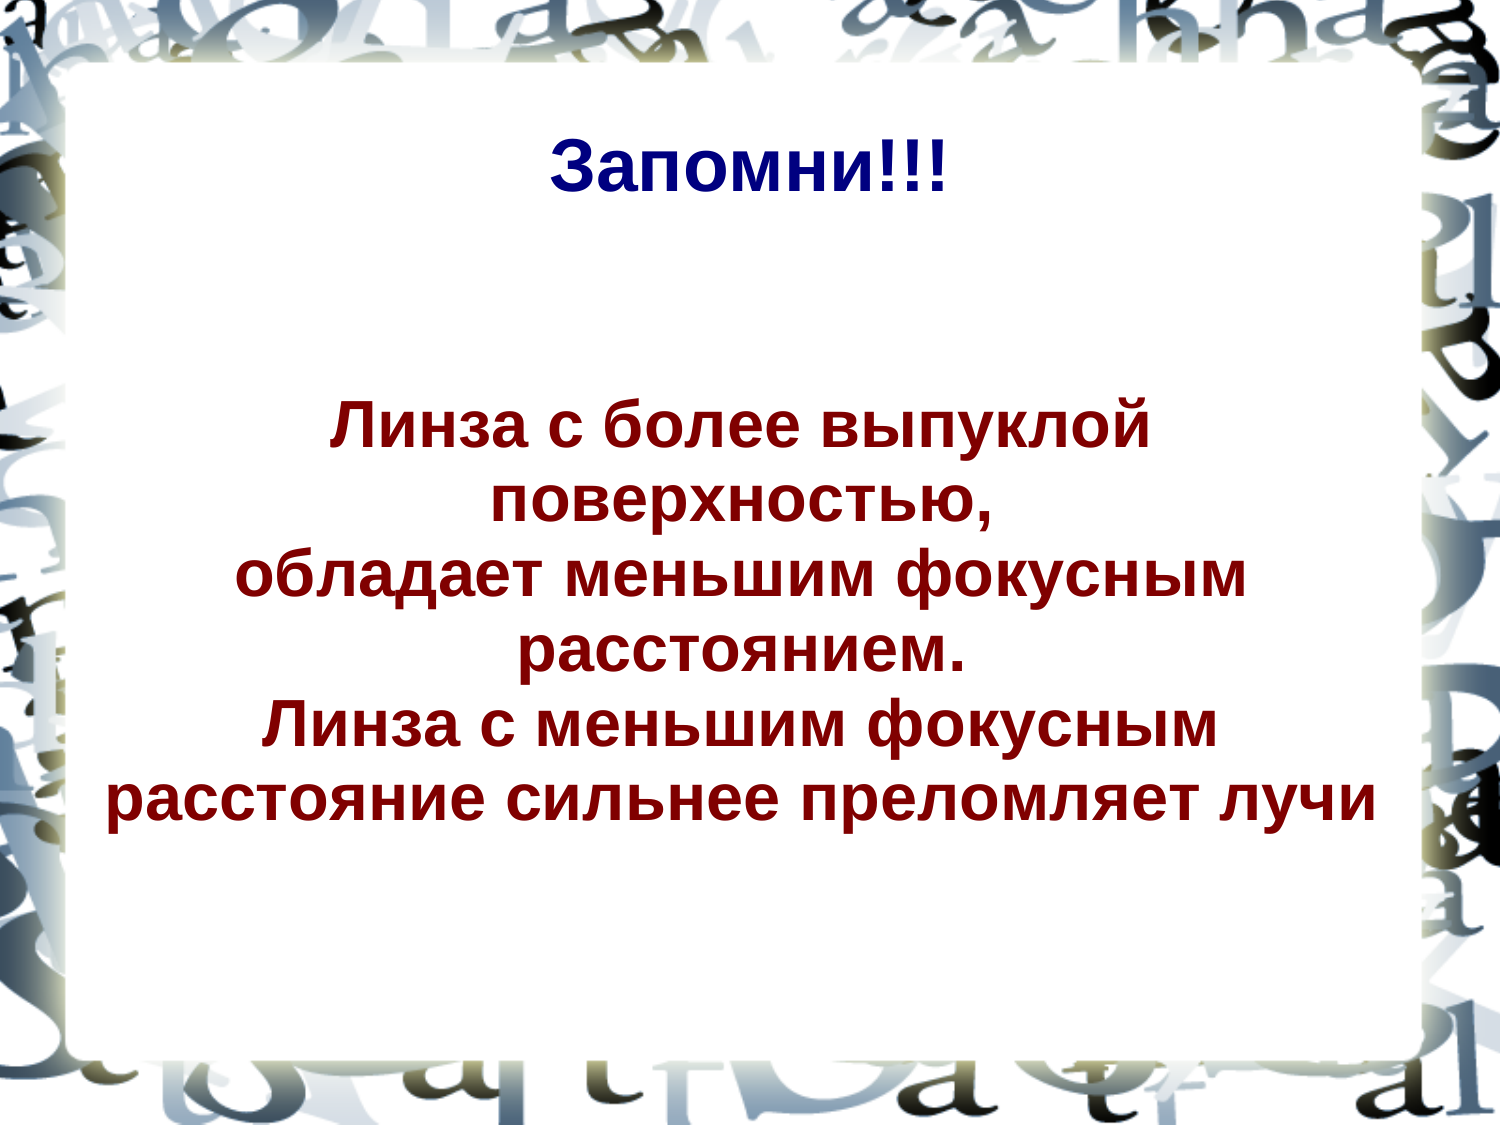

Запомни!!!
# Линза с более выпуклой поверхностью,
обладает меньшим фокусным расстоянием.
Линза с меньшим фокусным расстояние сильнее преломляет лучи